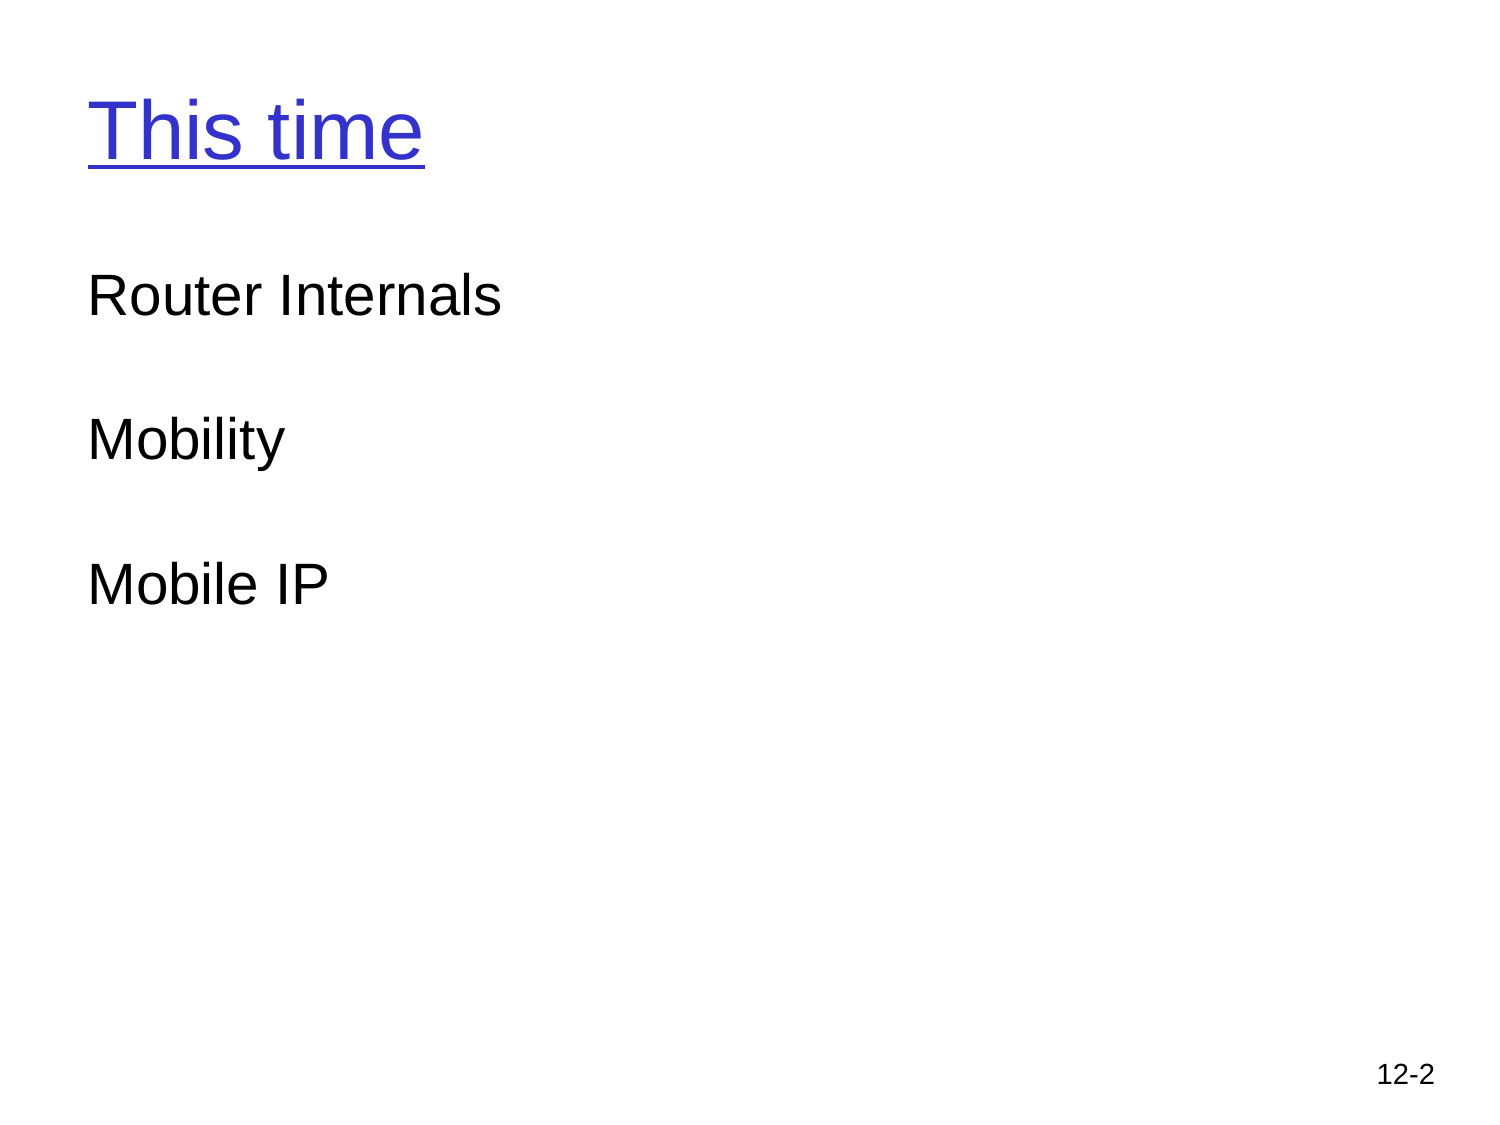

# This time
Router Internals
Mobility
Mobile IP
2